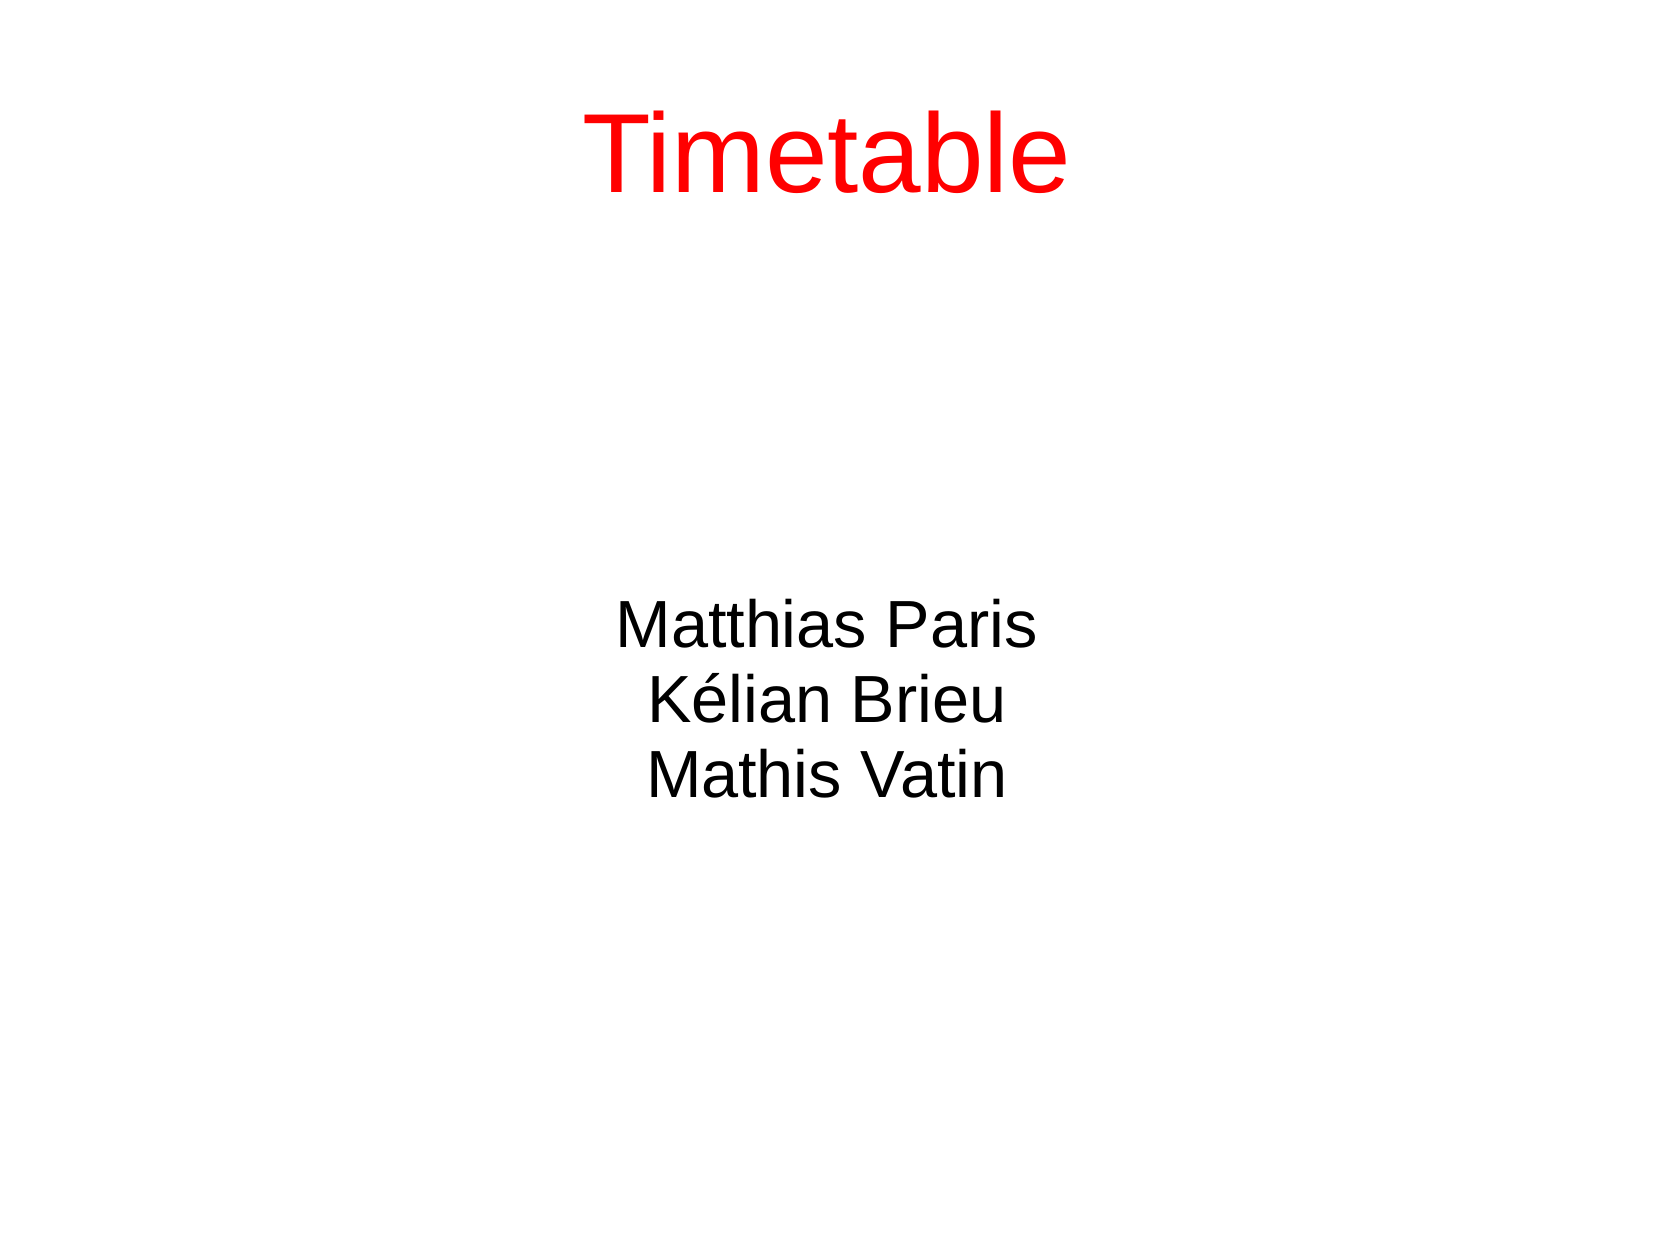

# Timetable
Matthias Paris
Kélian Brieu
Mathis Vatin